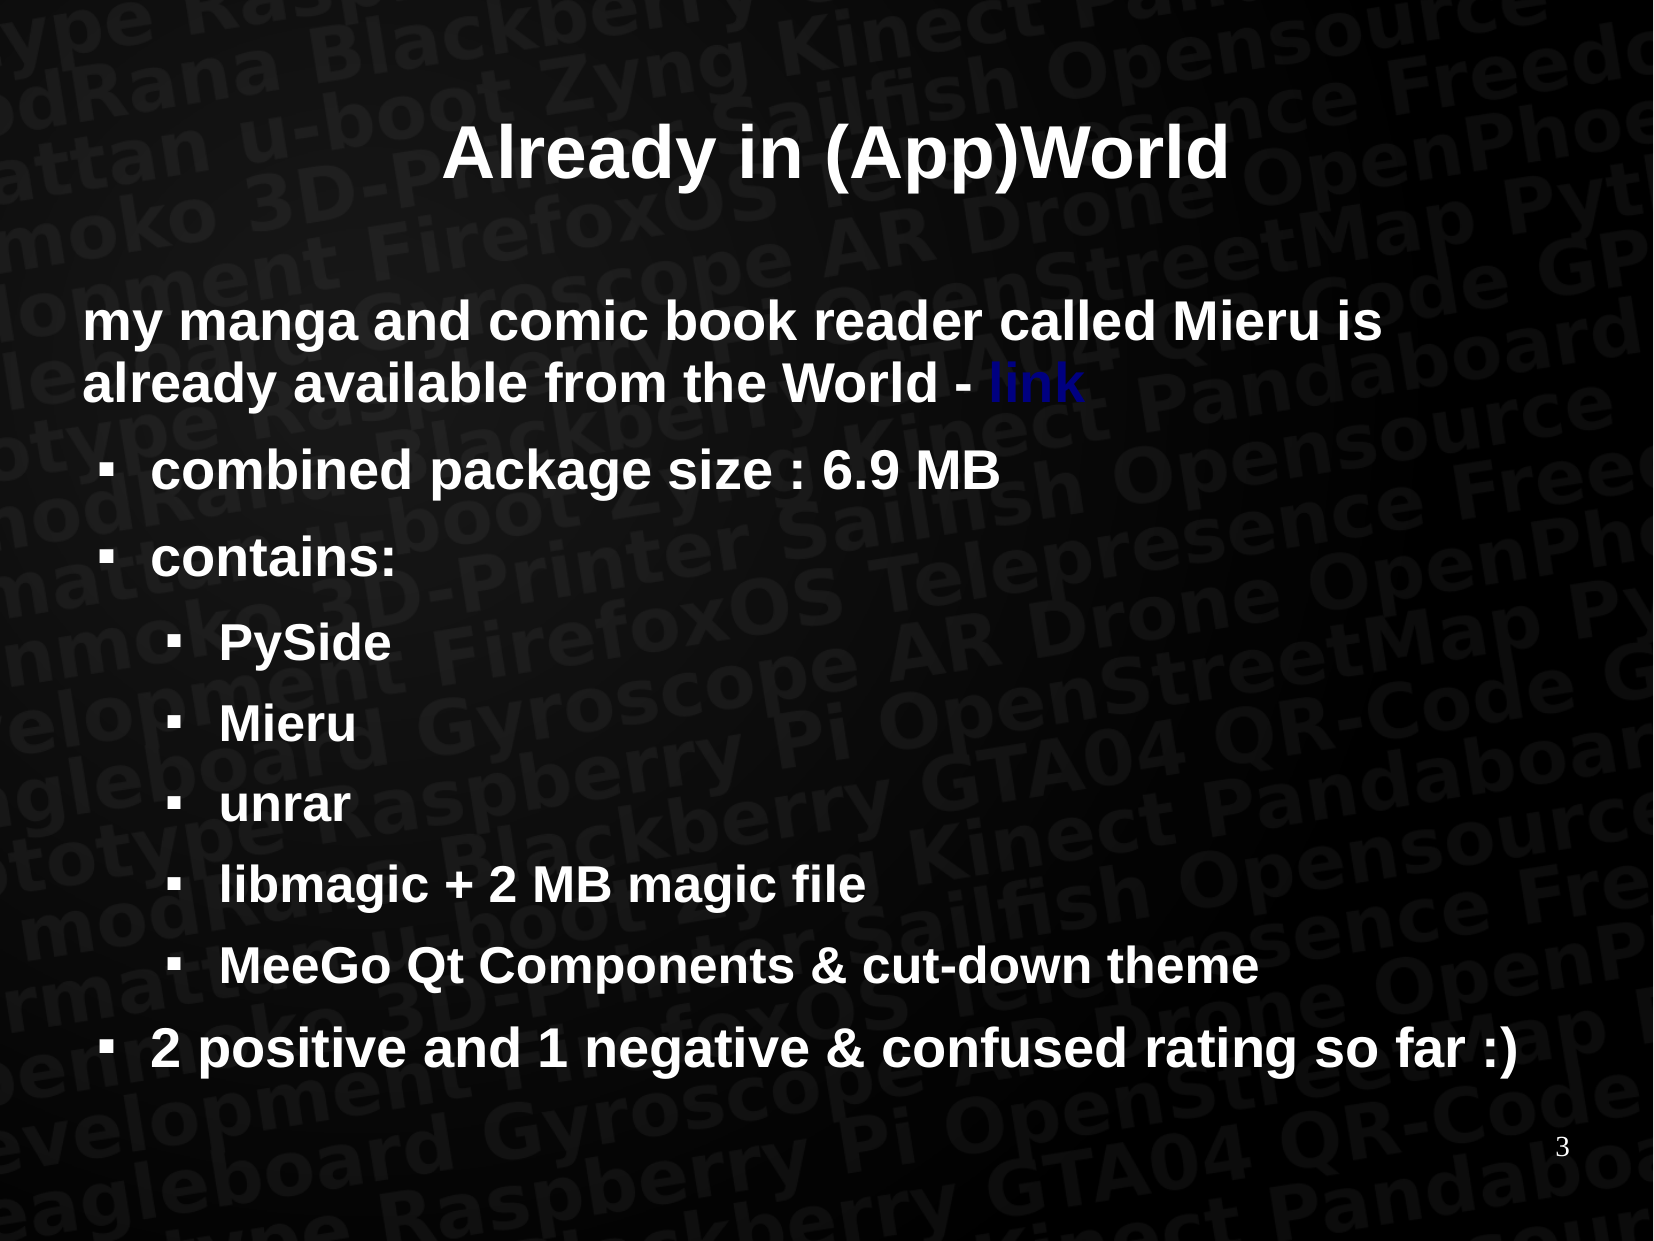

# Already in (App)World
my manga and comic book reader called Mieru is already available from the World - link
combined package size : 6.9 MB
contains:
PySide
Mieru
unrar
libmagic + 2 MB magic file
MeeGo Qt Components & cut-down theme
2 positive and 1 negative & confused rating so far :)
3